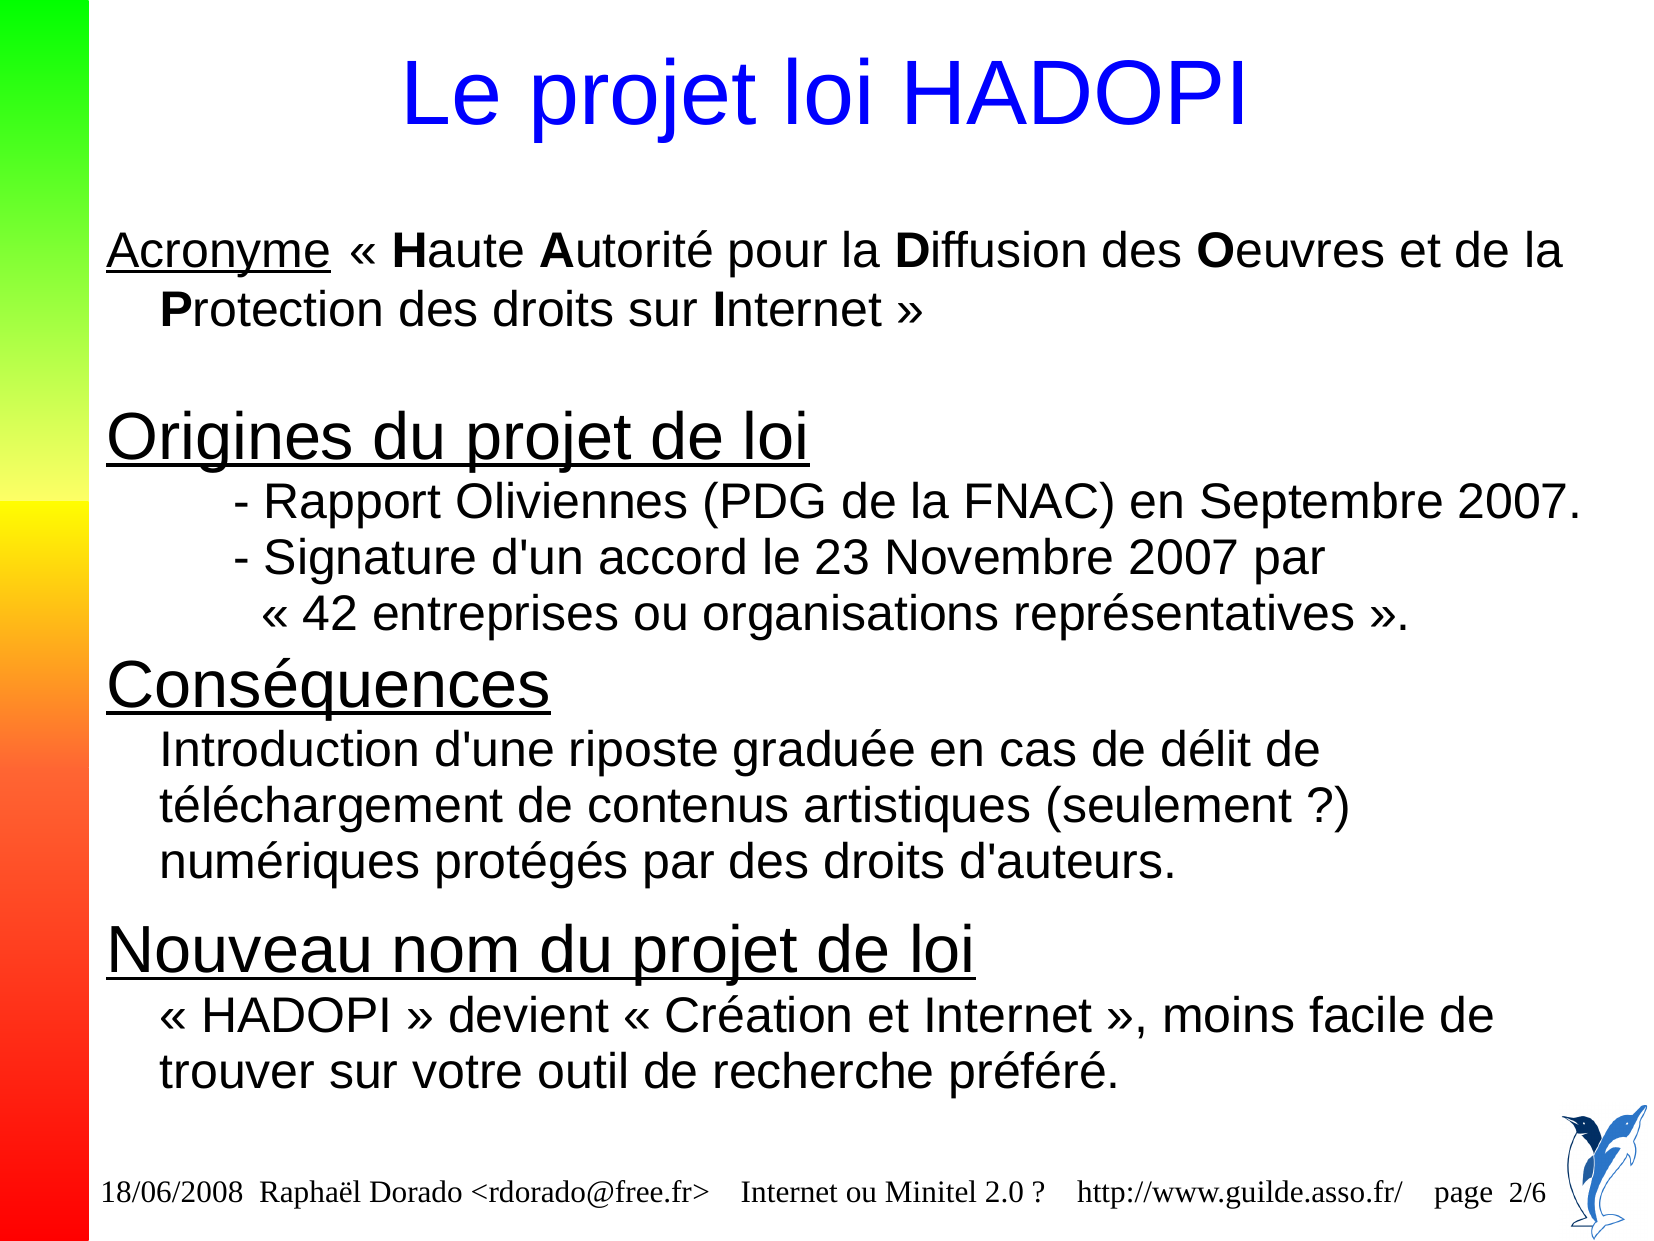

# Le projet loi HADOPI
Acronyme « Haute Autorité pour la Diffusion des Oeuvres et de la Protection des droits sur Internet »
Origines du projet de loi
	- Rapport Oliviennes (PDG de la FNAC) en Septembre 2007.
	- Signature d'un accord le 23 Novembre 2007 par
	 « 42 entreprises ou organisations représentatives ».
Conséquences
Introduction d'une riposte graduée en cas de délit de téléchargement de contenus artistiques (seulement ?) numériques protégés par des droits d'auteurs.
Nouveau nom du projet de loi
« HADOPI » devient « Création et Internet », moins facile de trouver sur votre outil de recherche préféré.